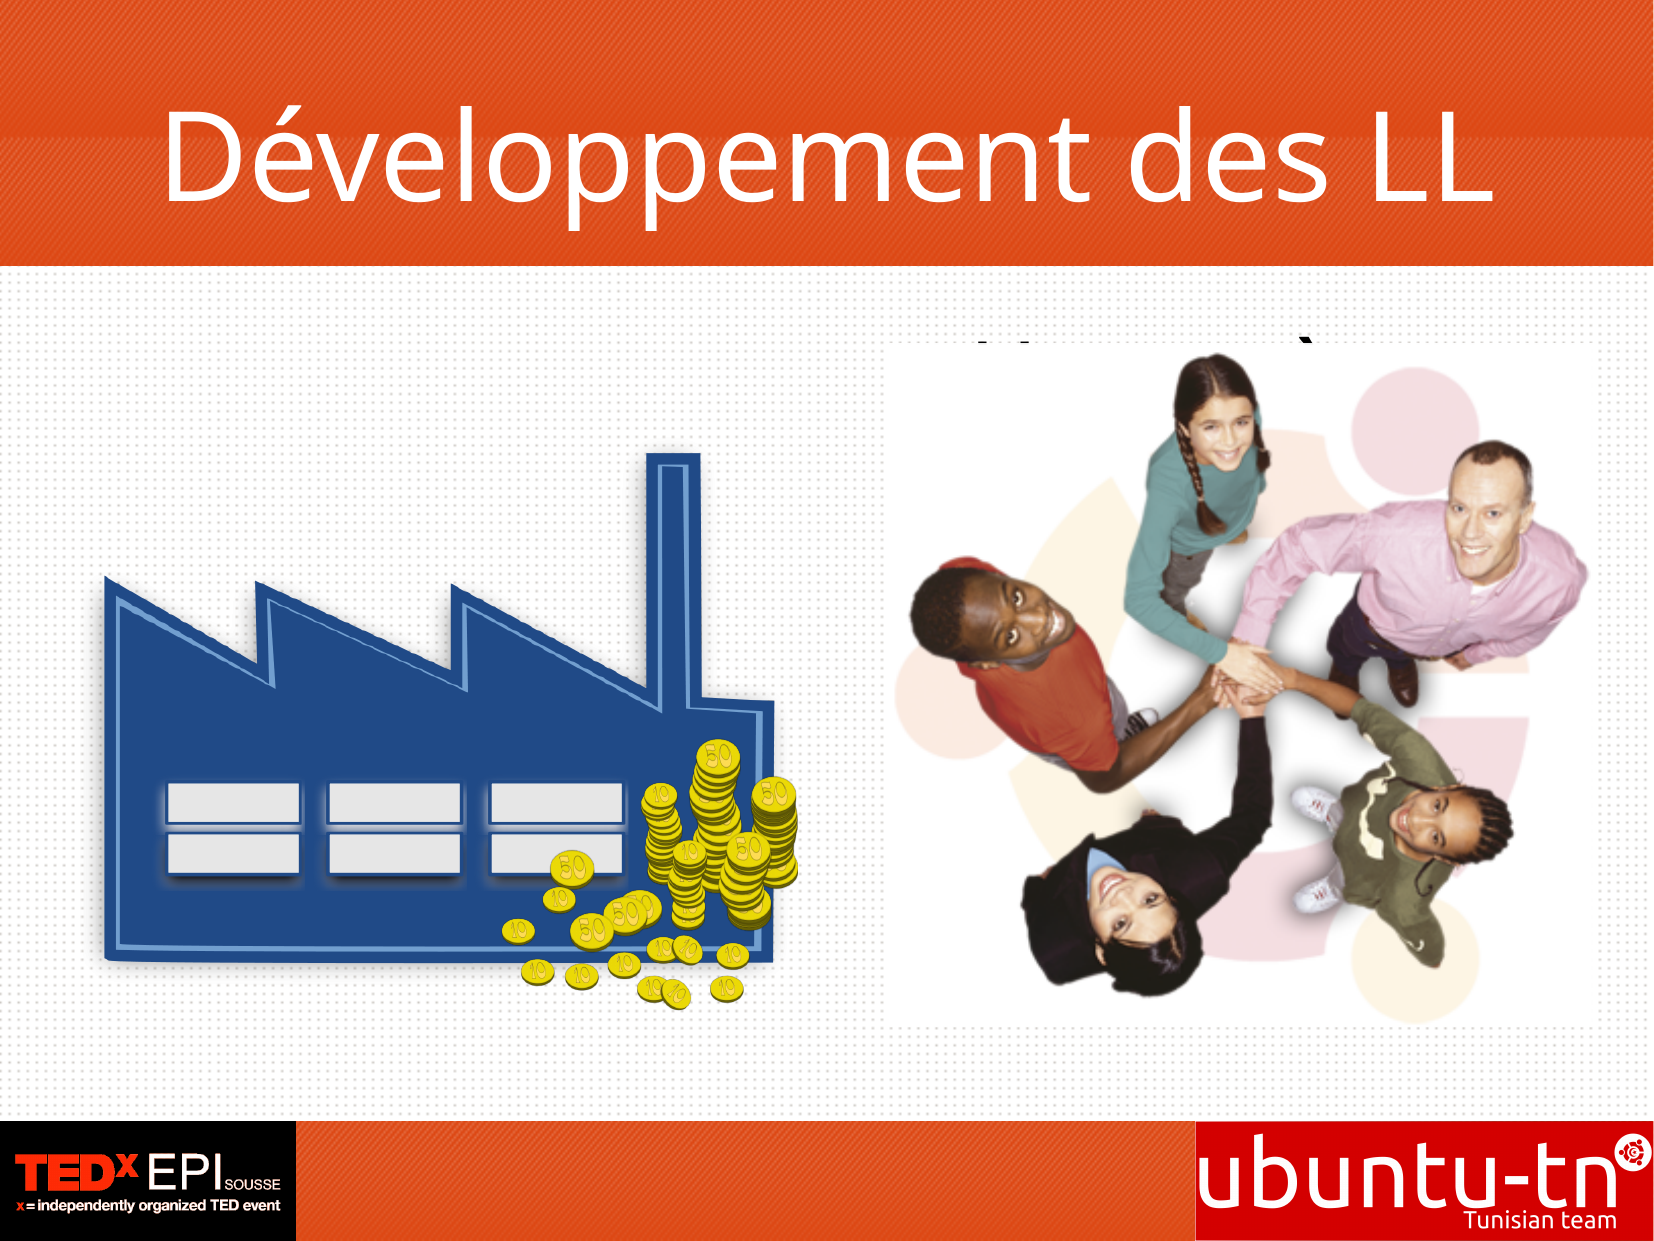

# Développement des LL
Un système d'exploitation composé de
Logiciels Libres